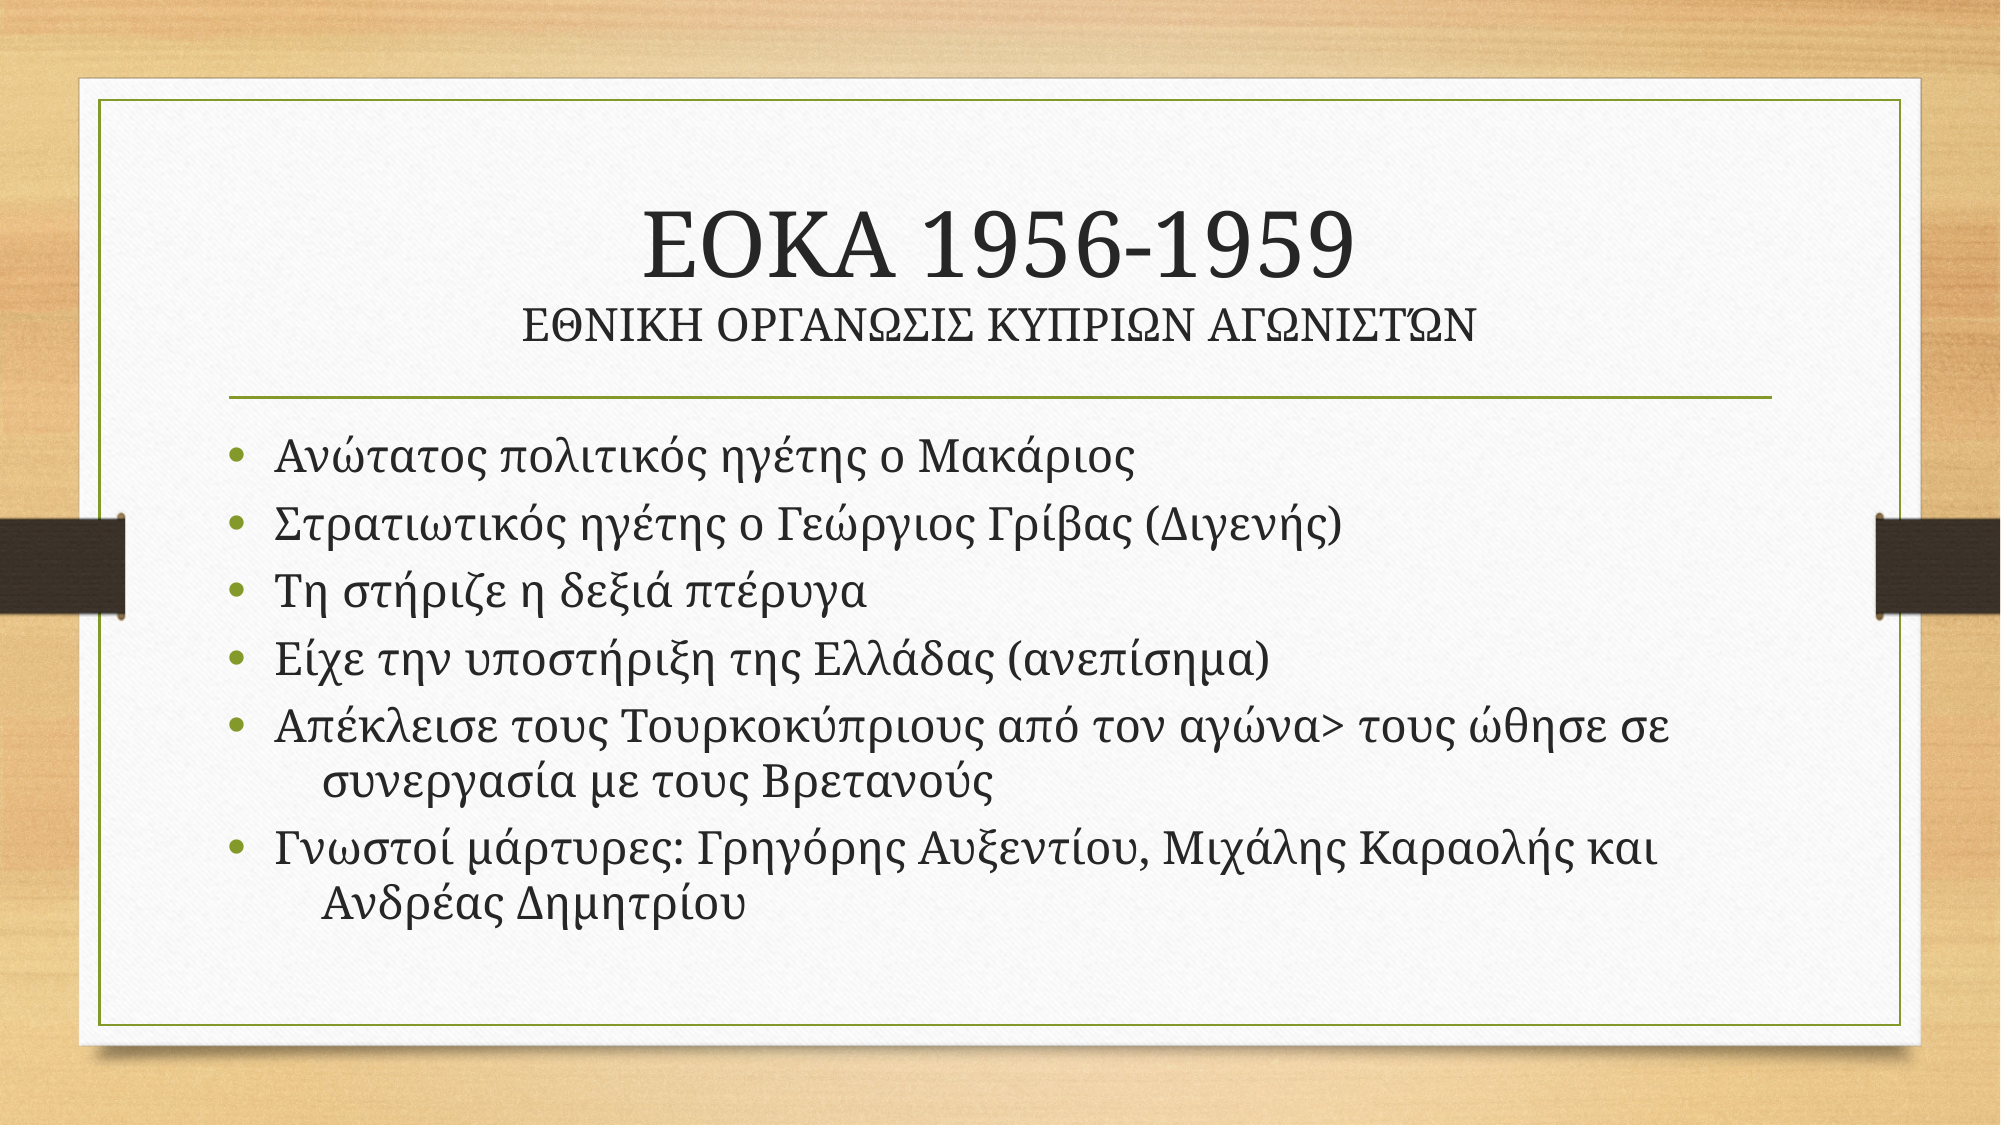

# ΕΟΚΑ 1956-1959 ΕΘΝΙΚΗ ΟΡΓΑΝΩΣΙΣ ΚΥΠΡΙΩΝ ΑΓΩΝΙΣΤΏΝ
Ανώτατος πολιτικός ηγέτης ο Μακάριος
Στρατιωτικός ηγέτης ο Γεώργιος Γρίβας (Διγενής)
Τη στήριζε η δεξιά πτέρυγα
Είχε την υποστήριξη της Ελλάδας (ανεπίσημα)
Απέκλεισε τους Τουρκοκύπριους από τον αγώνα> τους ώθησε σε συνεργασία με τους Βρετανούς
Γνωστοί μάρτυρες: Γρηγόρης Αυξεντίου, Μιχάλης Καραολής και Ανδρέας Δημητρίου